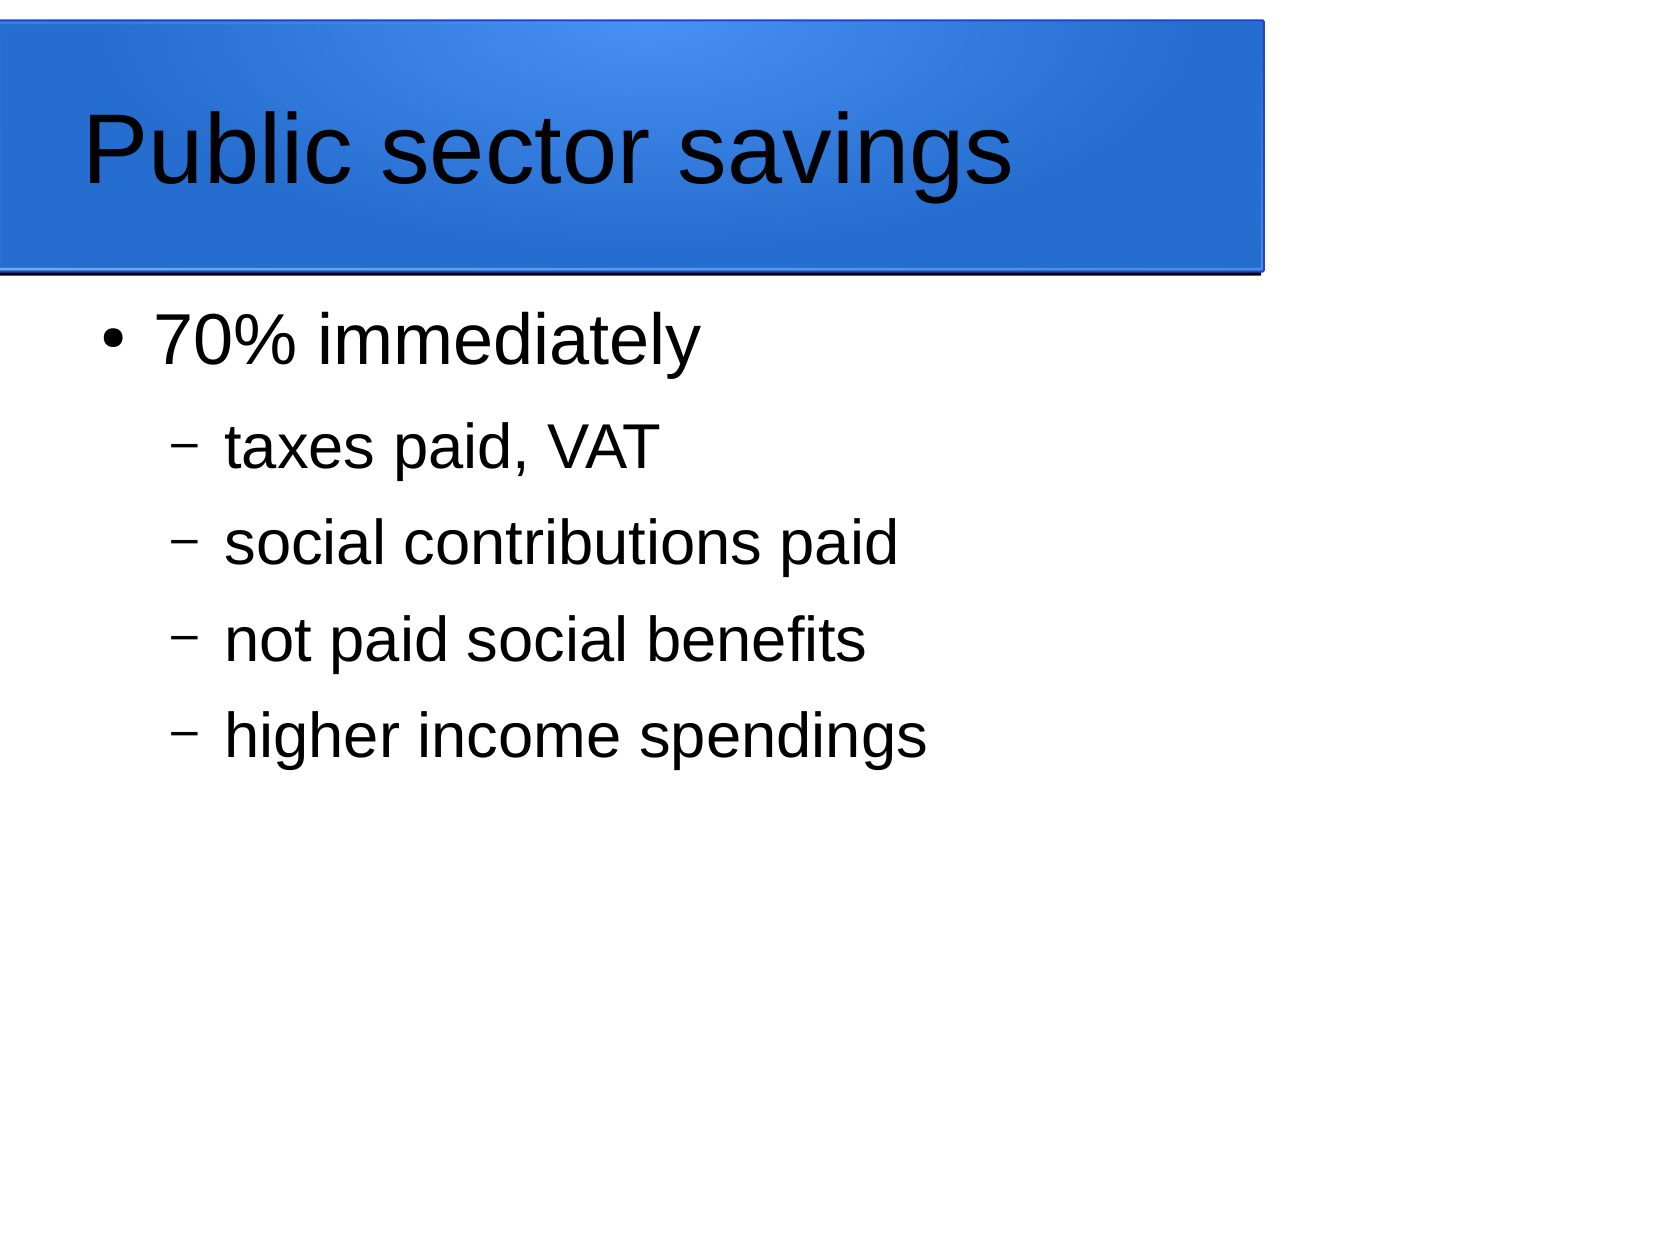

# Public sector savings
70% immediately
taxes paid, VAT
social contributions paid
not paid social benefits
higher income spendings